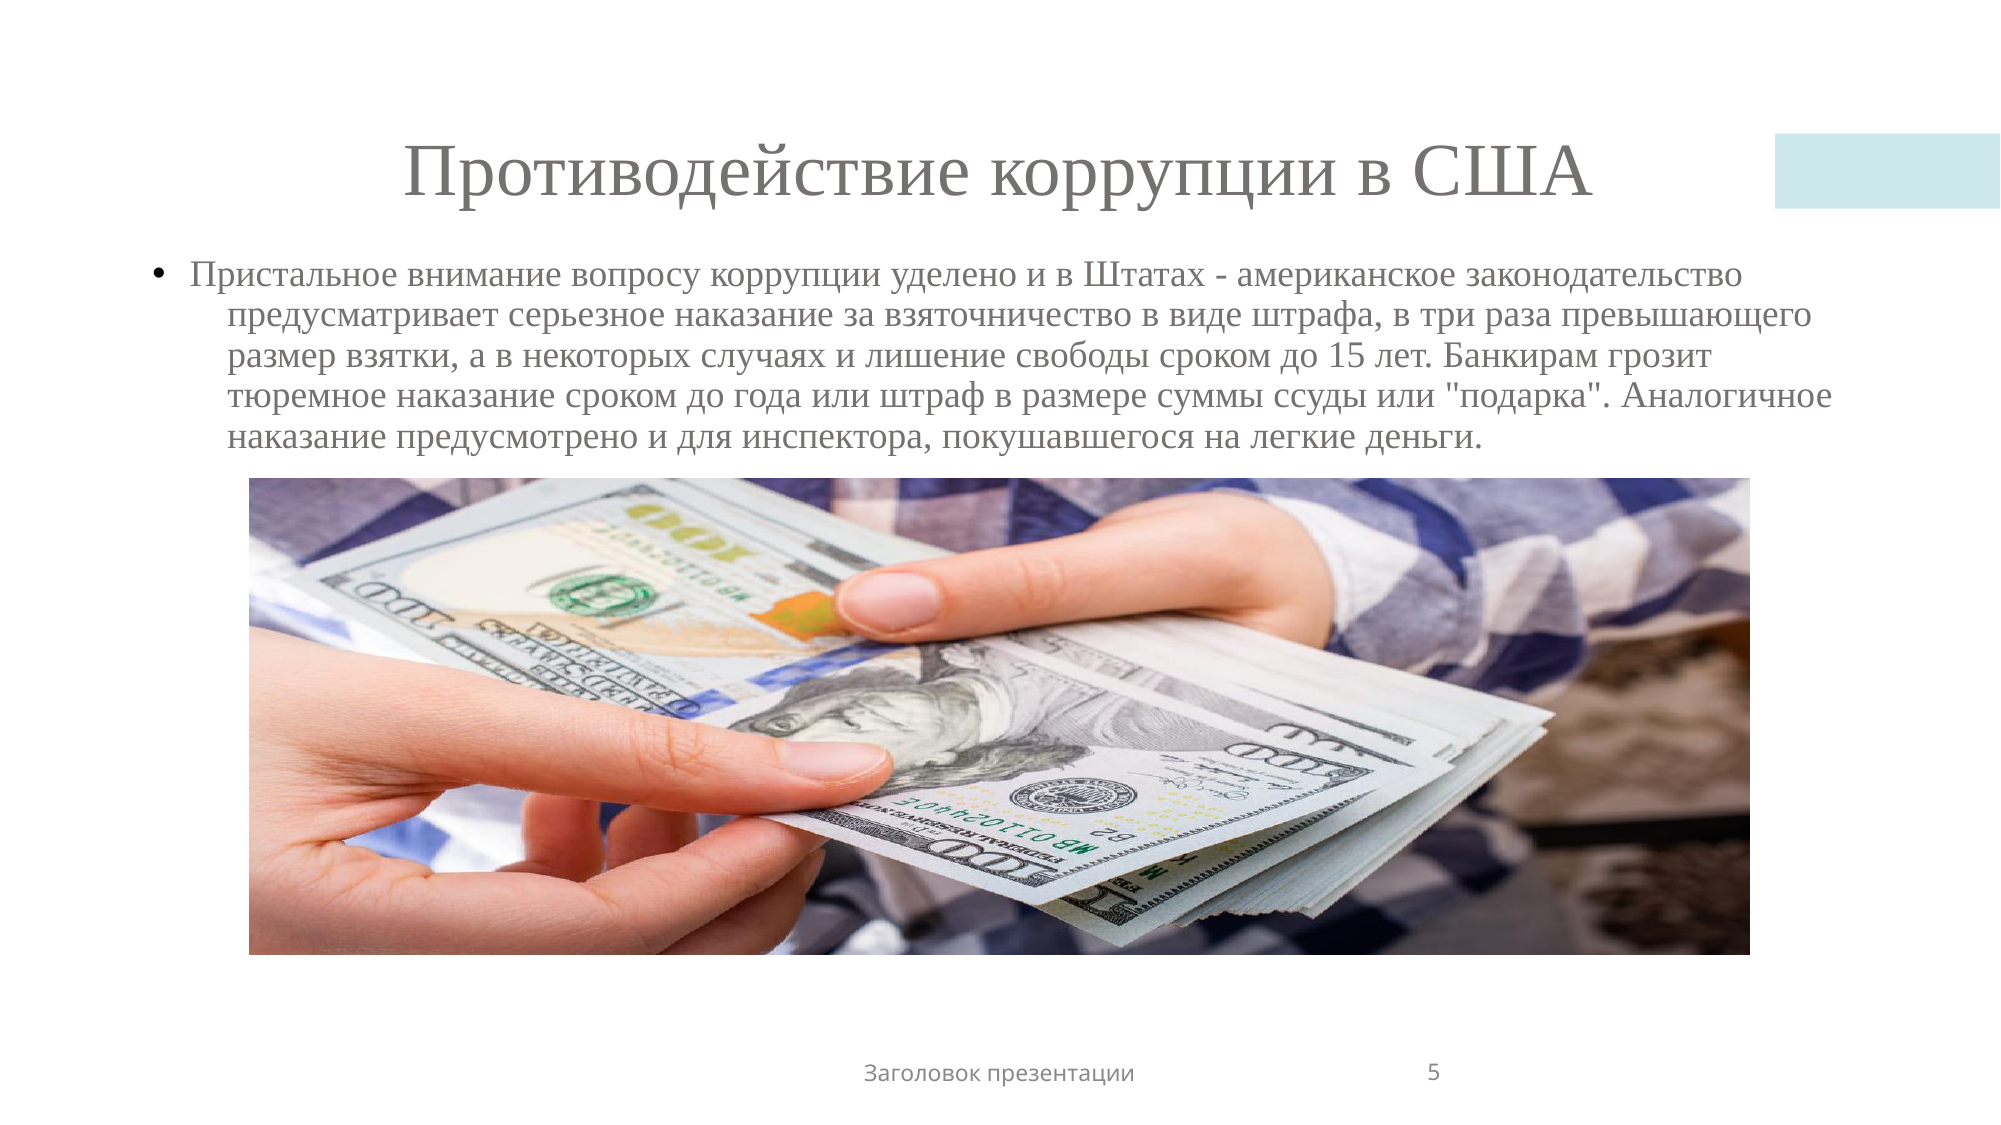

# Противодействие коррупции в США
Пристальное внимание вопросу коррупции уделено и в Штатах - американское законодательство предусматривает серьезное наказание за взяточничество в виде штрафа, в три раза превышающего размер взятки, а в некоторых случаях и лишение свободы сроком до 15 лет. Банкирам грозит тюремное наказание сроком до года или штраф в размере суммы ссуды или "подарка". Аналогичное наказание предусмотрено и для инспектора, покушавшегося на легкие деньги.
Заголовок презентации